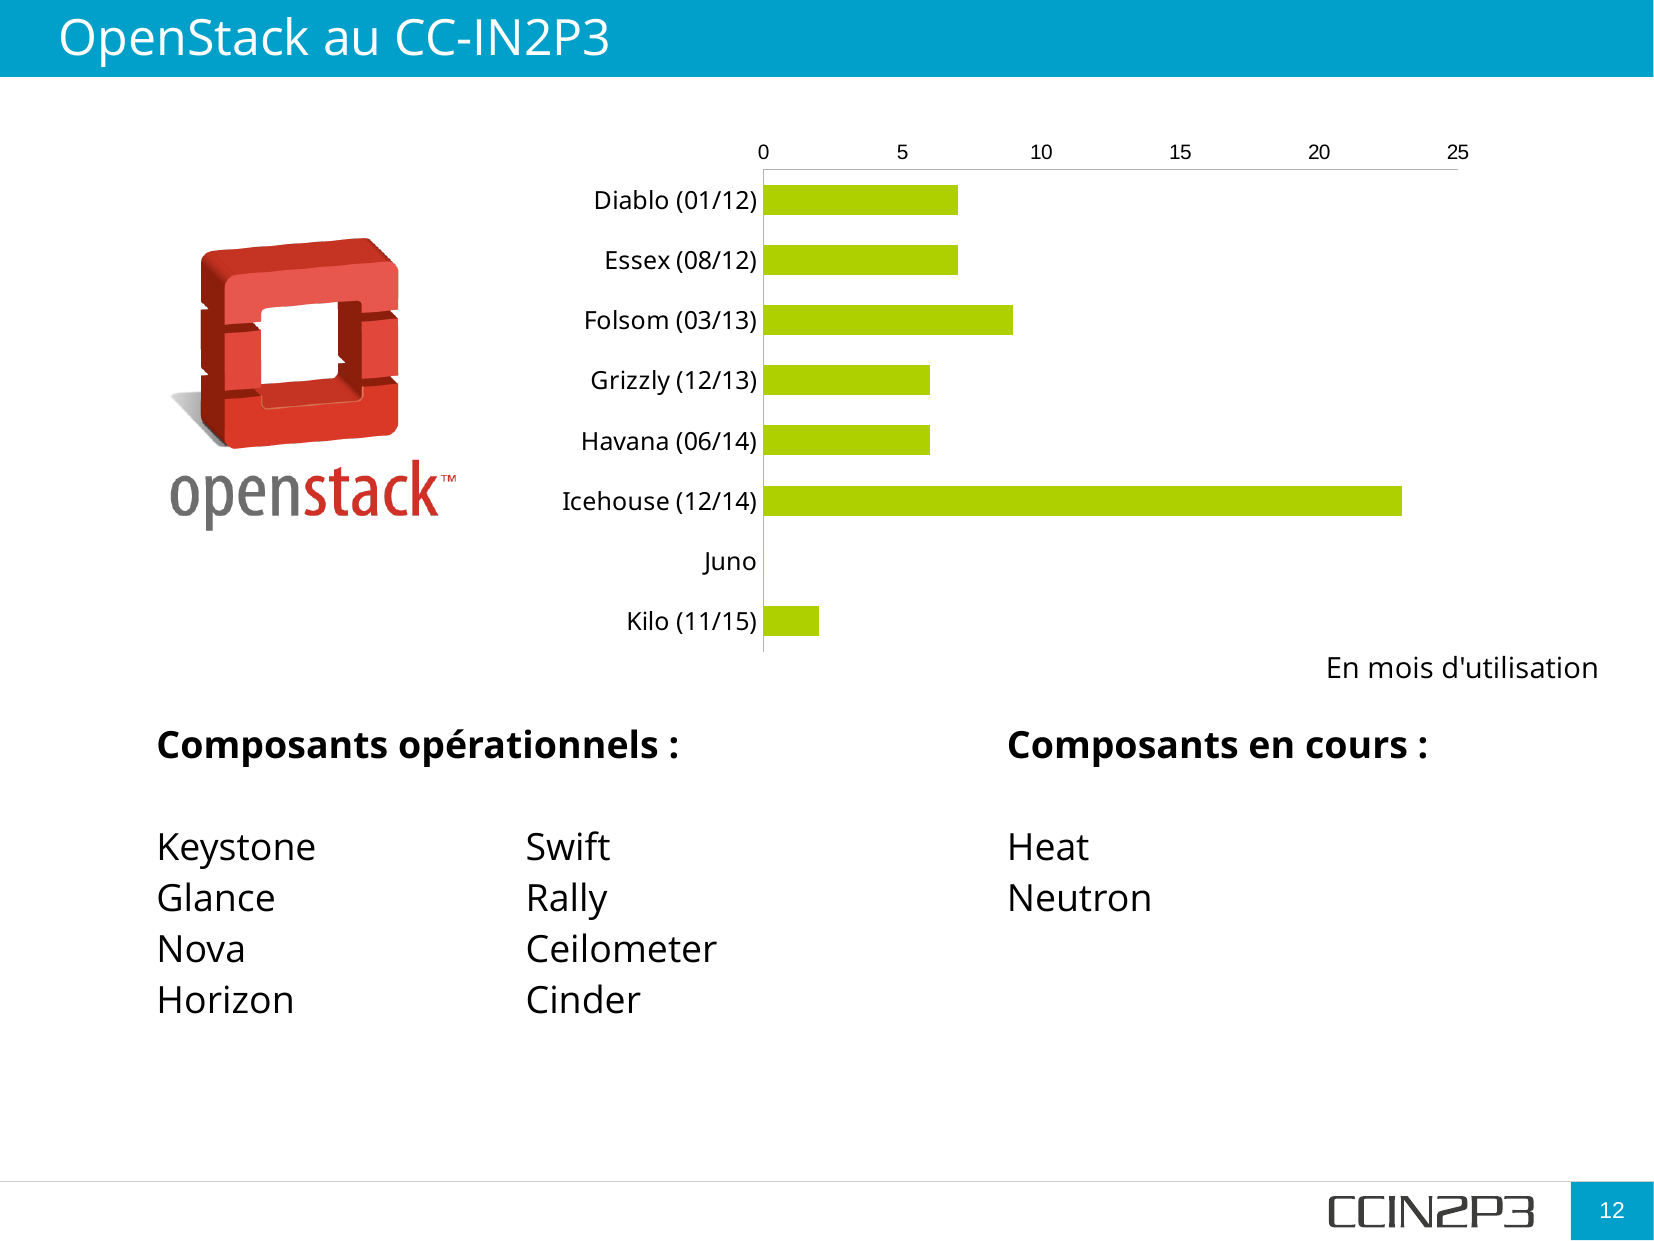

# OpenStack au CC-IN2P3
### Chart
| Category | 1 colonne |
|---|---|
| Diablo (01/12) | 7.0 |
| Essex (08/12) | 7.0 |
| Folsom (03/13) | 9.0 |
| Grizzly (12/13) | 6.0 |
| Havana (06/14) | 6.0 |
| Icehouse (12/14) | 23.0 |
| Juno | 0.0 |
| Kilo (11/15) | 2.0 |
En mois d'utilisation
Composants opérationnels :
Keystone 			Swift
Glance				Rally
Nova				Ceilometer
Horizon				Cinder
Composants en cours :
Heat
Neutron
12